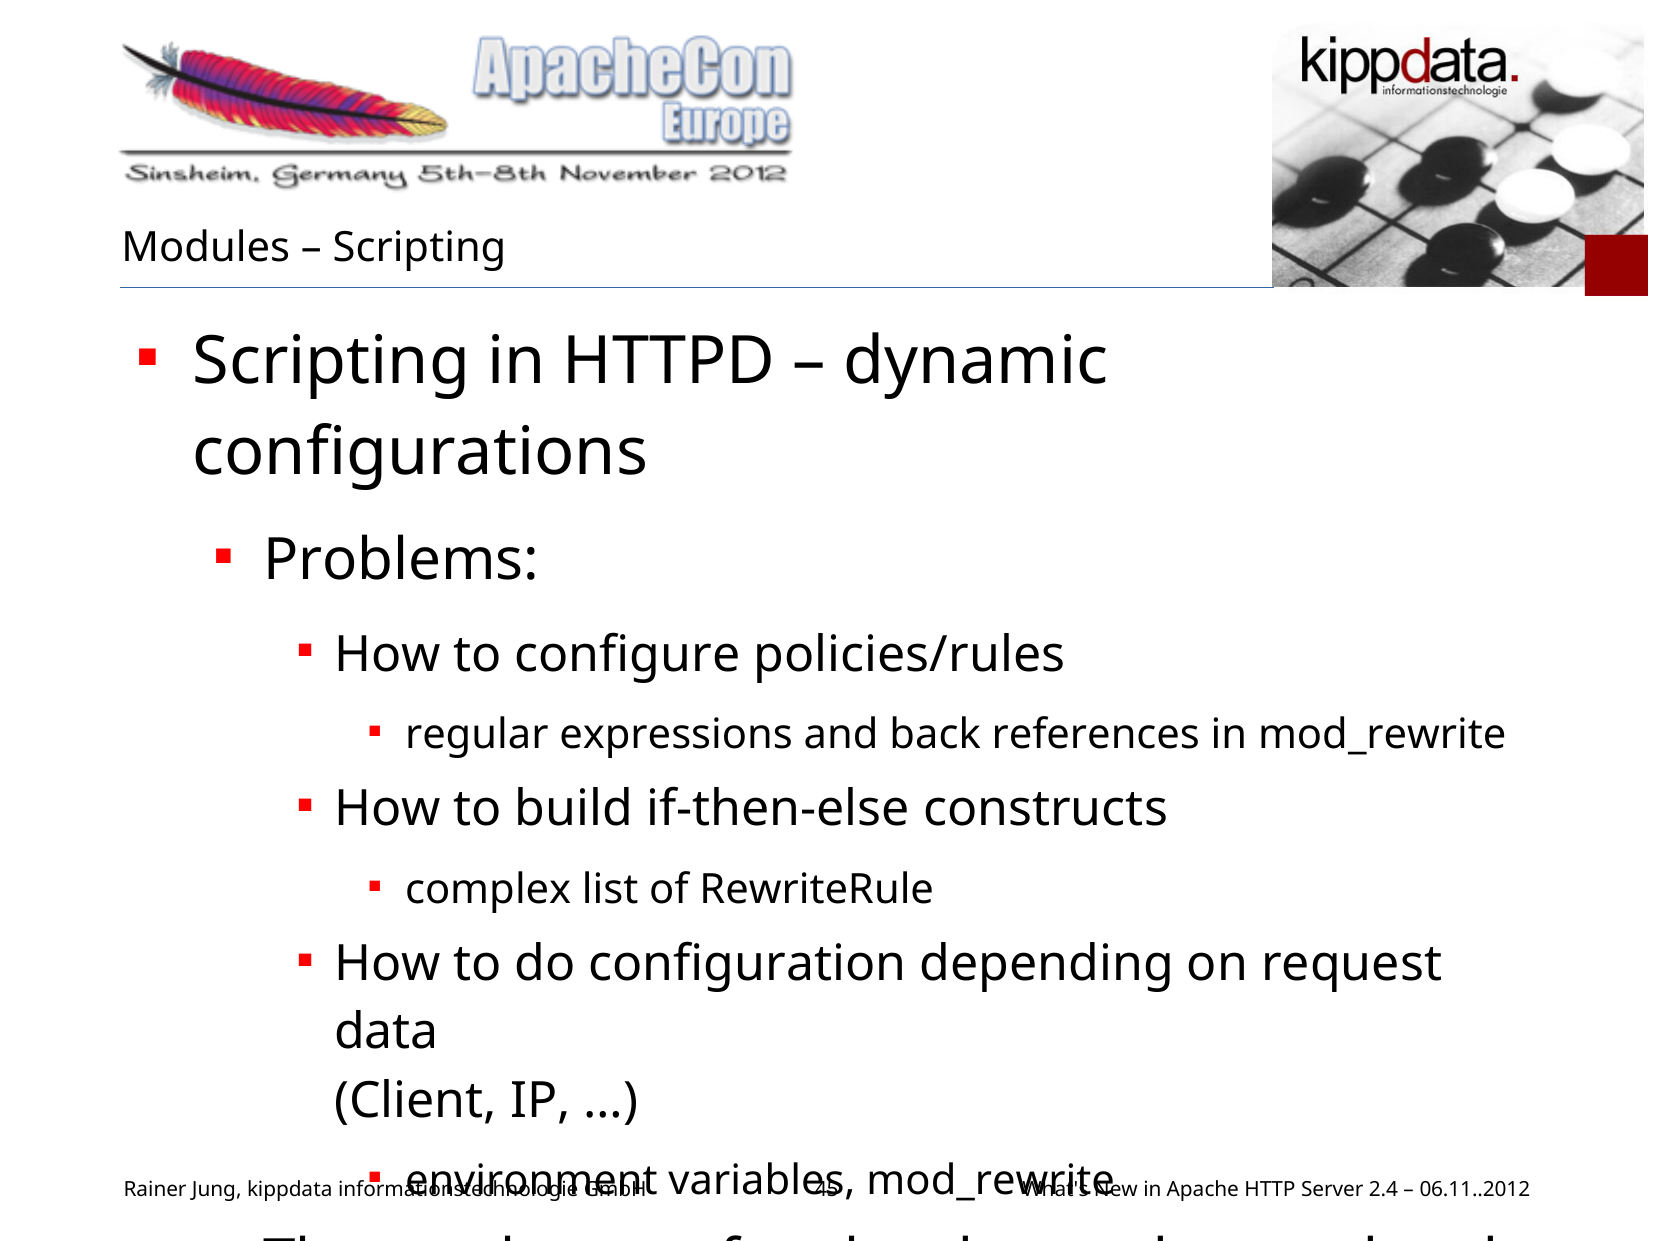

# Modules – Scripting
Scripting in HTTPD – dynamic configurations
Problems:
How to configure policies/rules
regular expressions and back references in mod_rewrite
How to build if-then-else constructs
complex list of RewriteRule
How to do configuration depending on request data
(Client, IP, …)
environment variables, mod_rewrite
The results are often hard to understand and maintain.
The available configuration syntax is too limited.